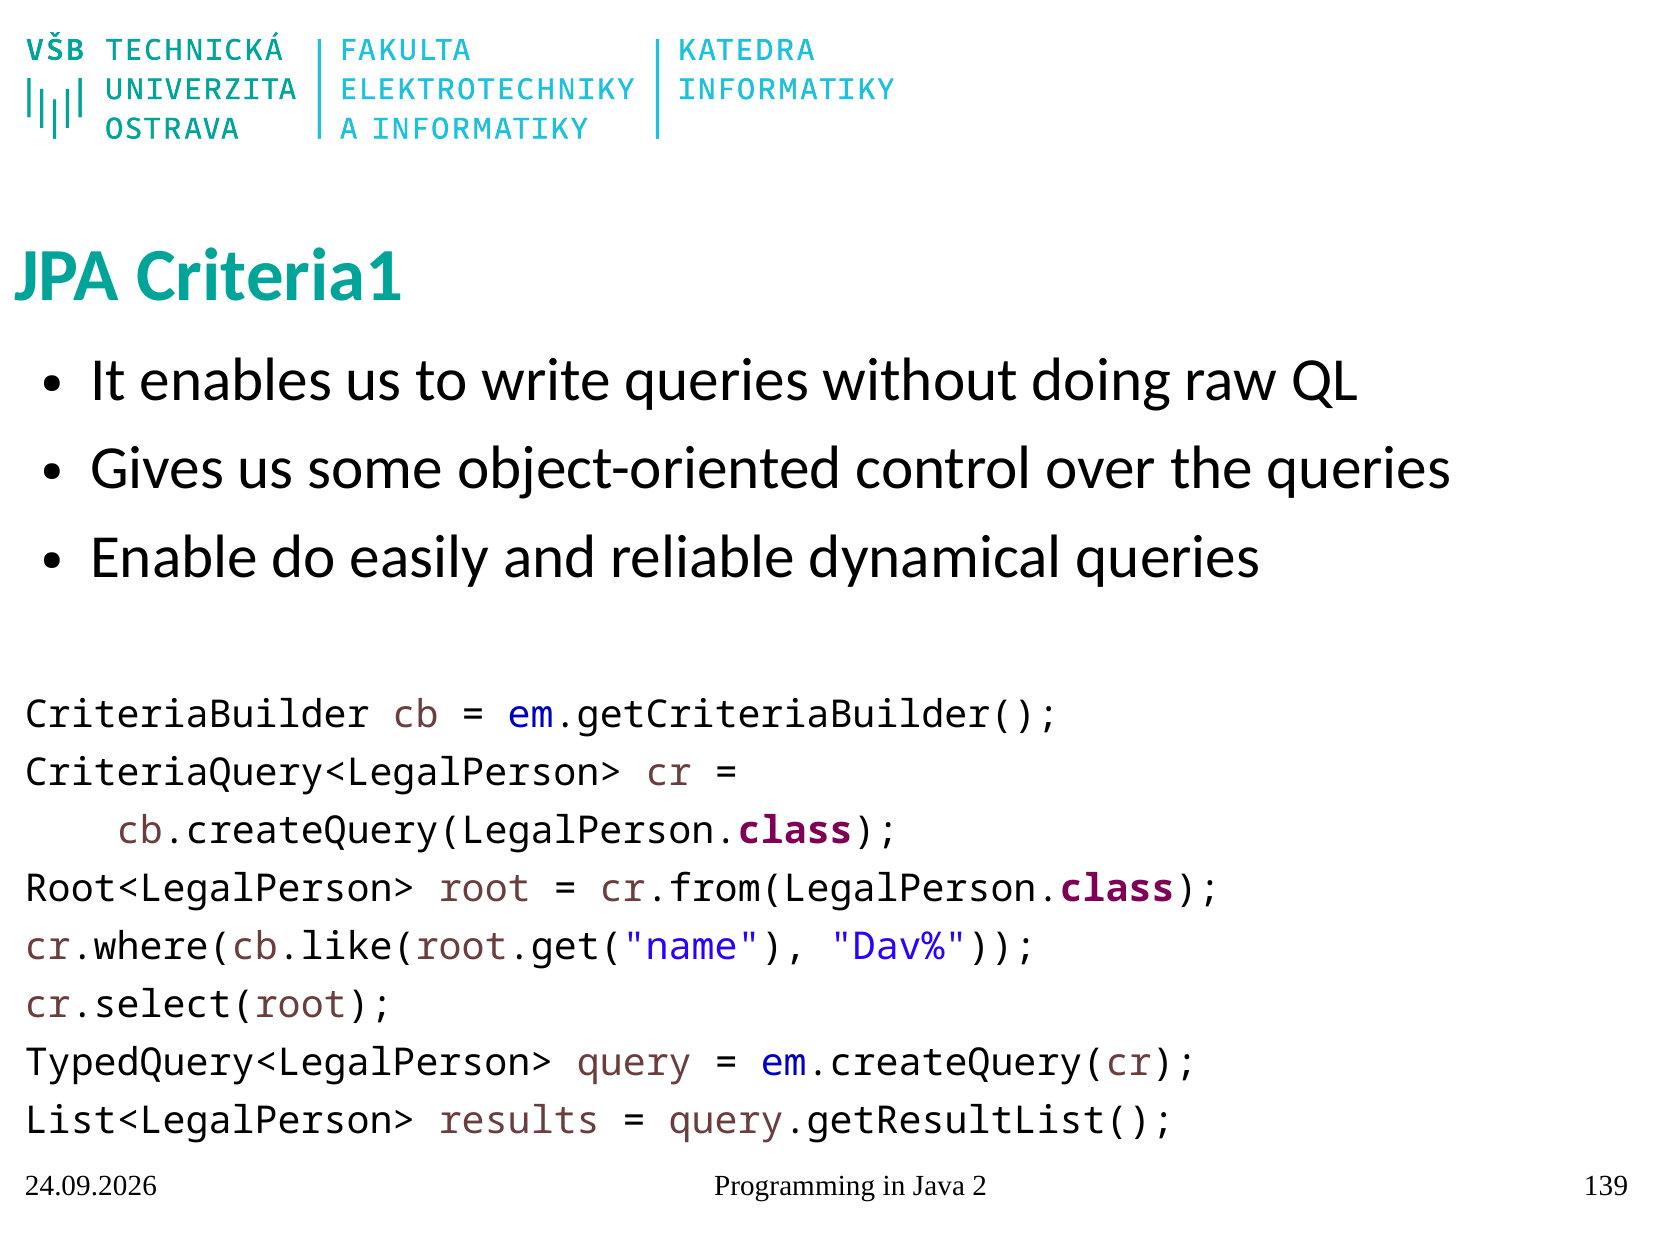

# JPA Criteria1
It enables us to write queries without doing raw QL
Gives us some object-oriented control over the queries
Enable do easily and reliable dynamical queries
CriteriaBuilder cb = em.getCriteriaBuilder();
CriteriaQuery<LegalPerson> cr =
 cb.createQuery(LegalPerson.class);
Root<LegalPerson> root = cr.from(LegalPerson.class);
cr.where(cb.like(root.get("name"), "Dav%"));
cr.select(root);
TypedQuery<LegalPerson> query = em.createQuery(cr);
List<LegalPerson> results = query.getResultList();
Programming in Java 2
139